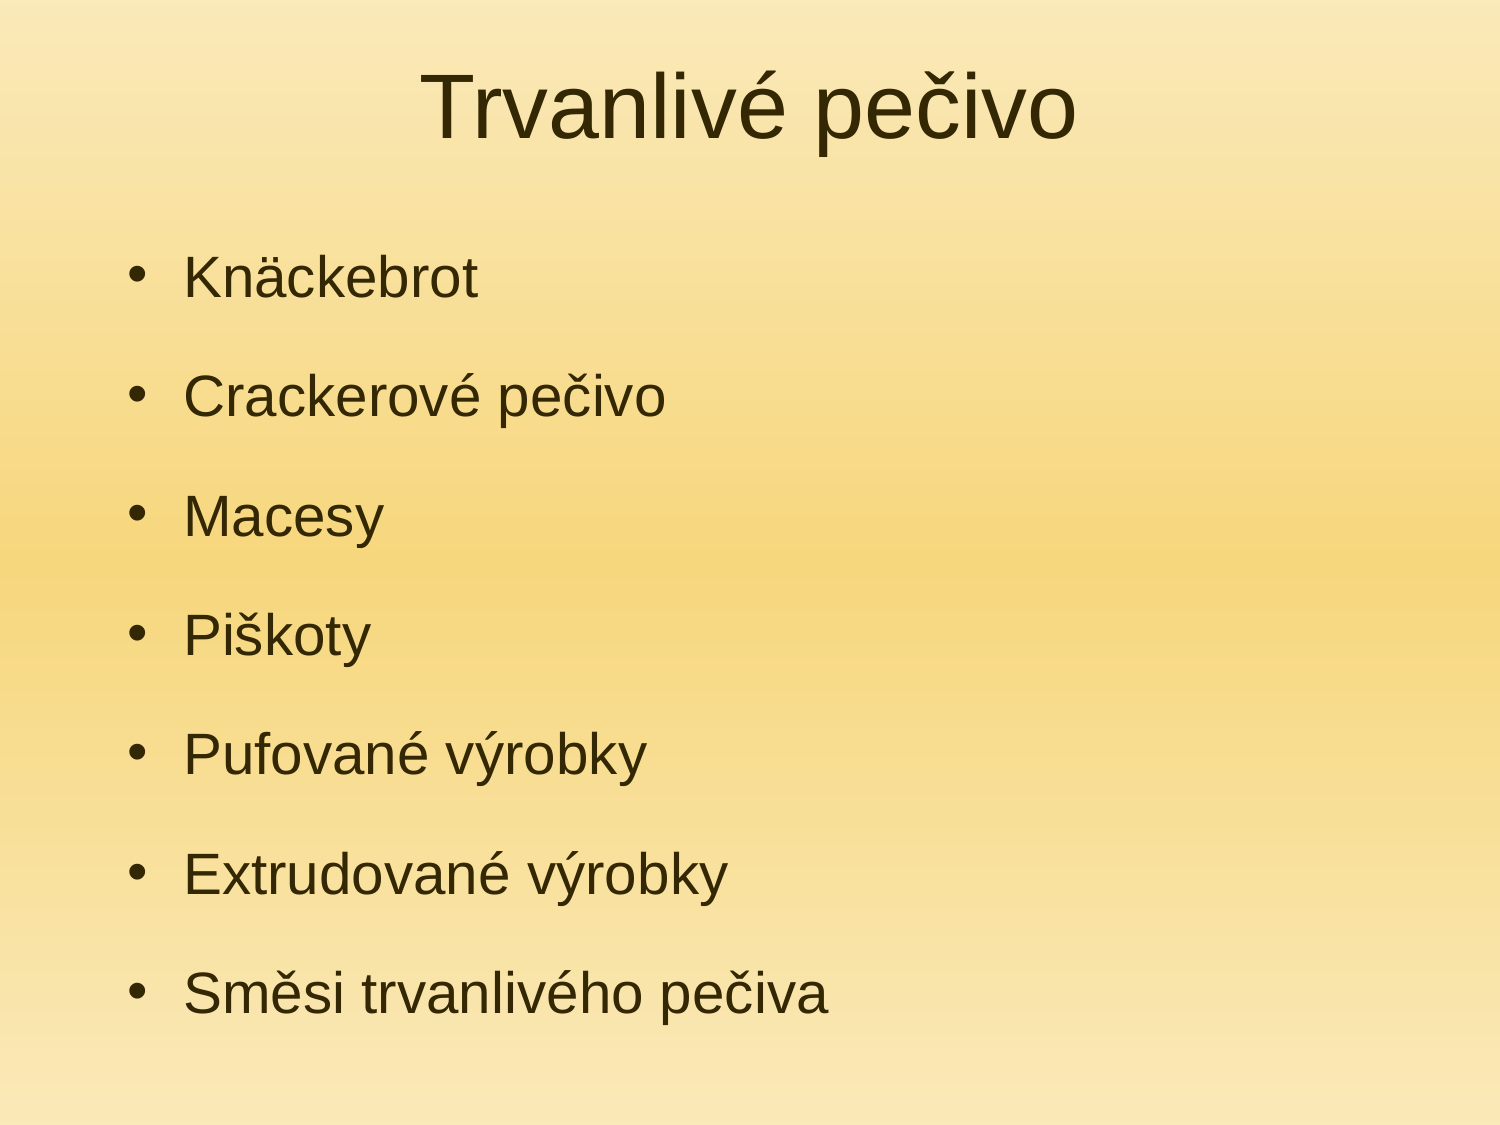

# Trvanlivé pečivo
Knäckebrot
Crackerové pečivo
Macesy
Piškoty
Pufované výrobky
Extrudované výrobky
Směsi trvanlivého pečiva